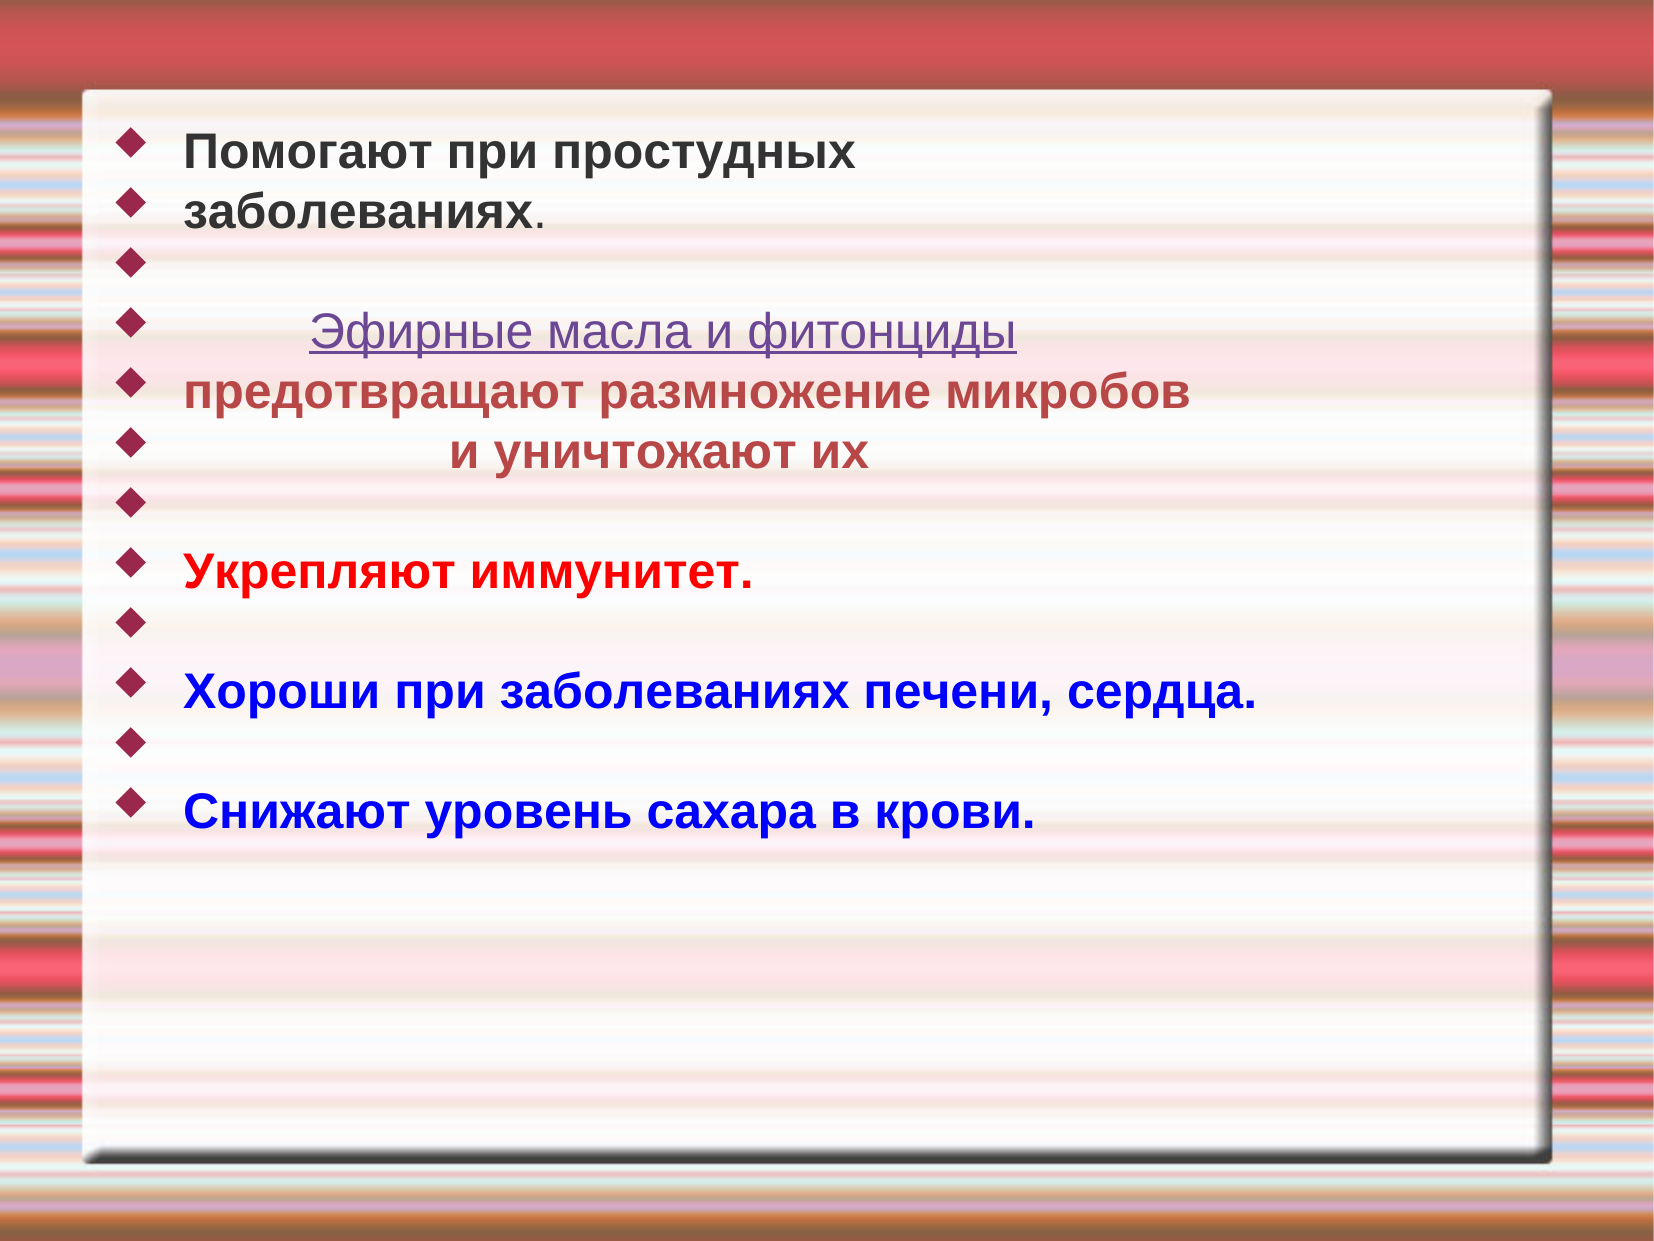

# Помогают при простудных
заболеваниях.
 Эфирные масла и фитонциды
предотвращают размножение микробов
 и уничтожают их
Укрепляют иммунитет.
Хороши при заболеваниях печени, сердца.
Снижают уровень сахара в крови.